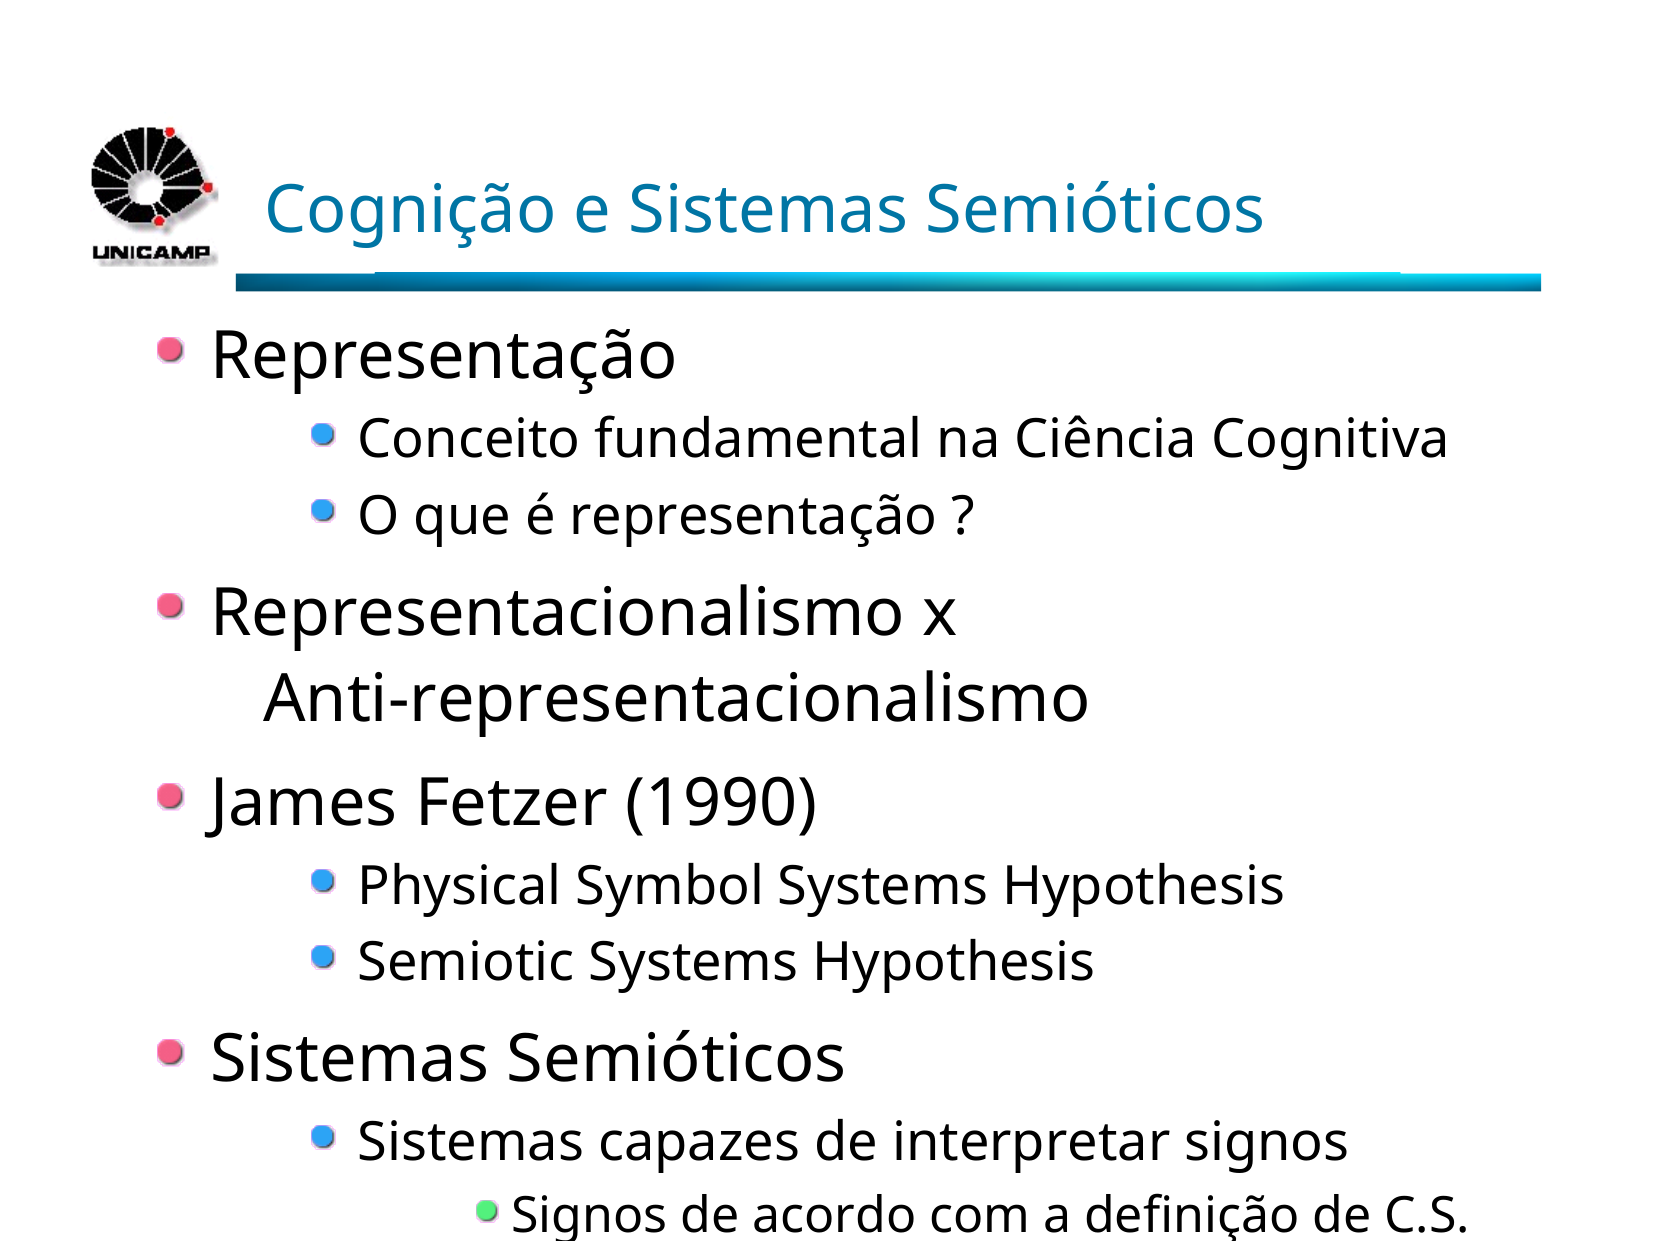

# Cognição e Sistemas Semióticos
Representação
Conceito fundamental na Ciência Cognitiva
O que é representação ?
Representacionalismo x
Anti-representacionalismo
James Fetzer (1990)
Physical Symbol Systems Hypothesis
Semiotic Systems Hypothesis
Sistemas Semióticos
Sistemas capazes de interpretar signos
Signos de acordo com a definição de C.S. Peirce